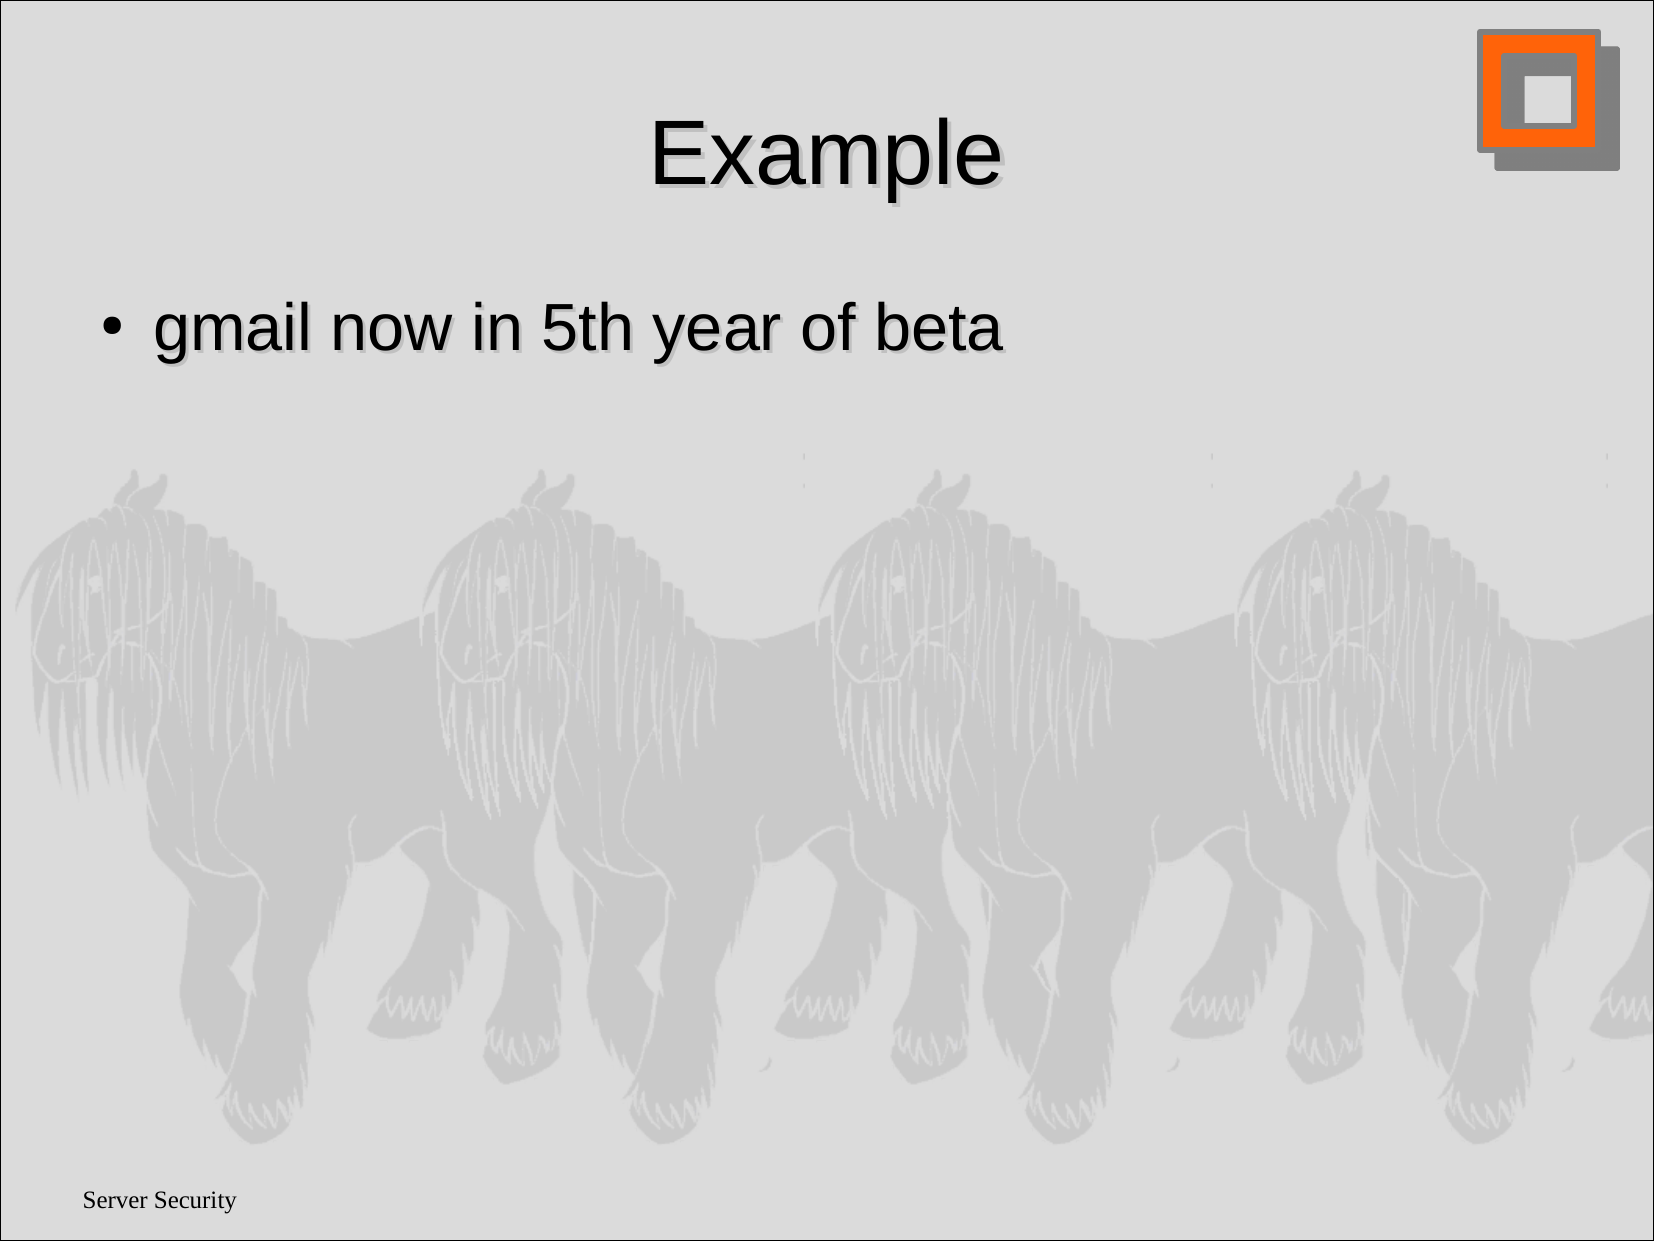

# Example
gmail now in 5th year of beta